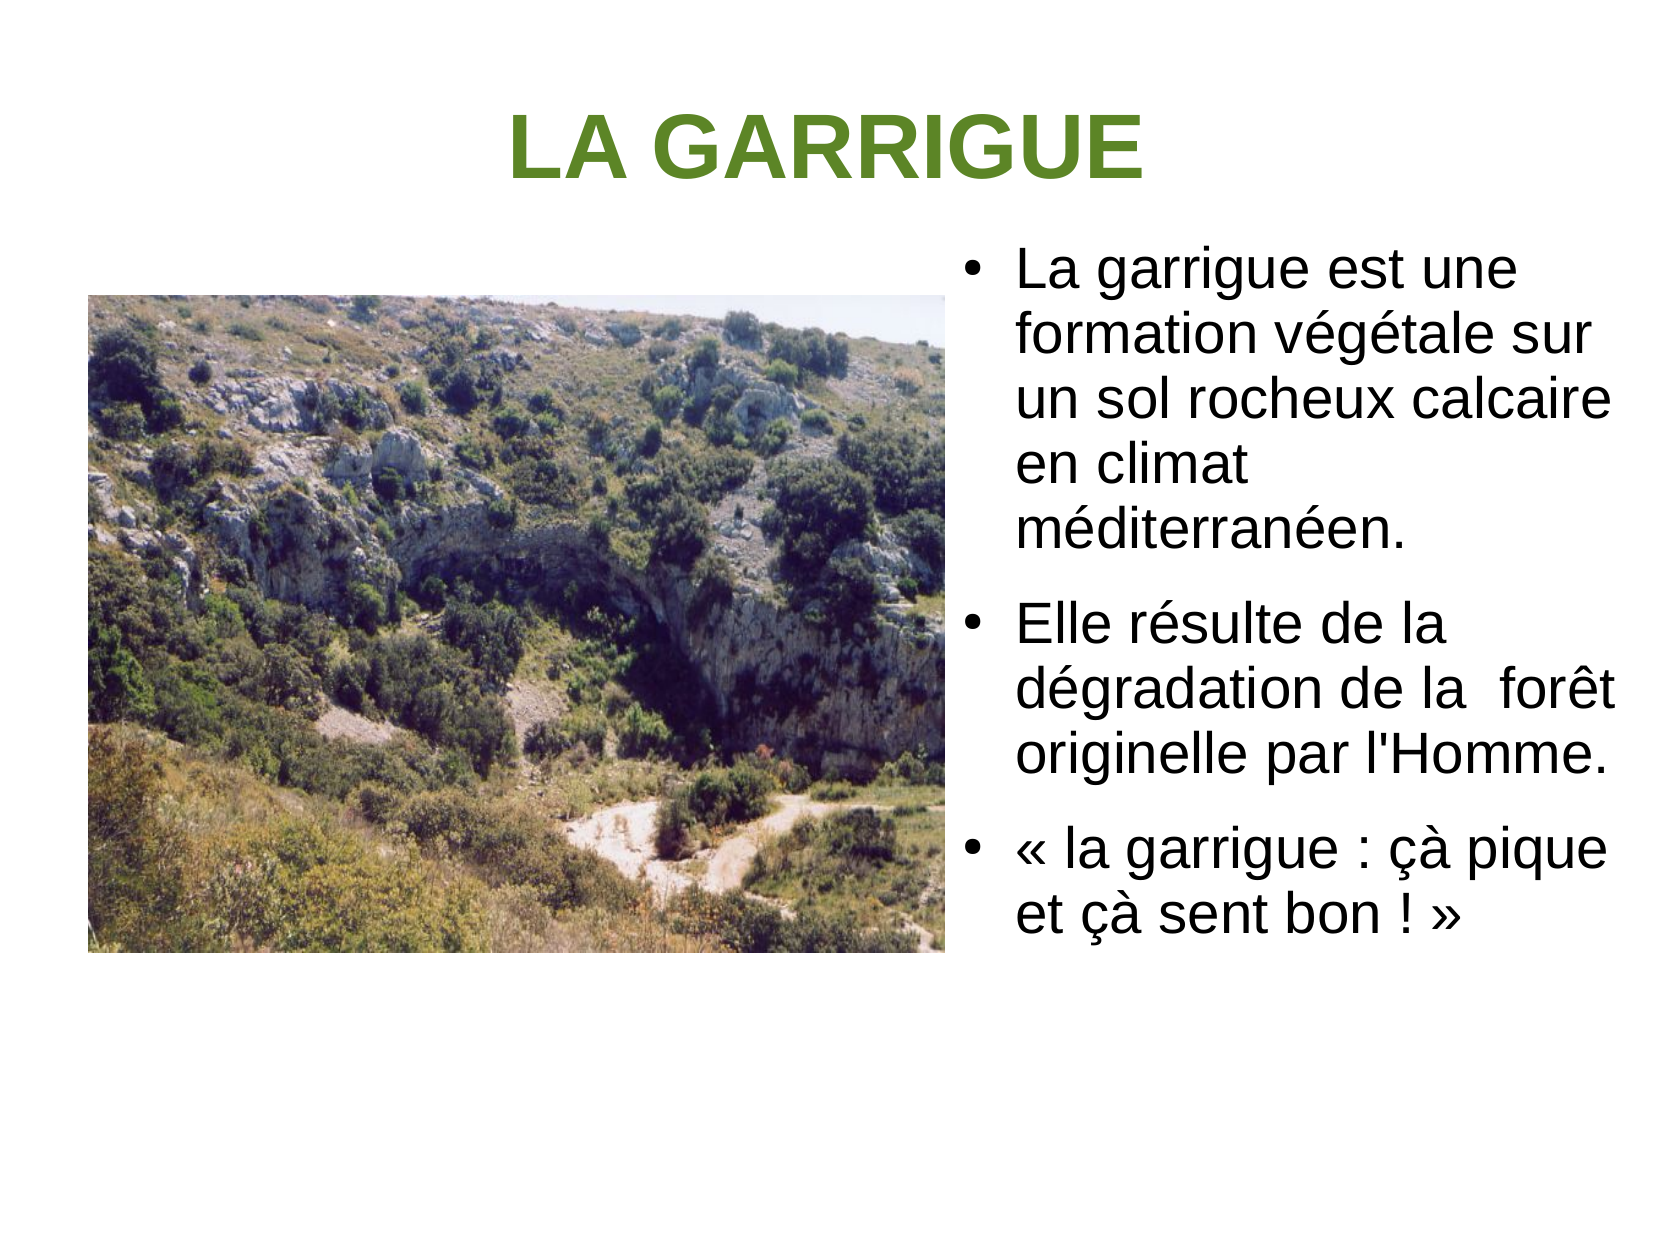

# LA GARRIGUE
La garrigue est une formation végétale sur un sol rocheux calcaire en climat méditerranéen.
Elle résulte de la dégradation de la forêt originelle par l'Homme.
« la garrigue : çà pique et çà sent bon ! »